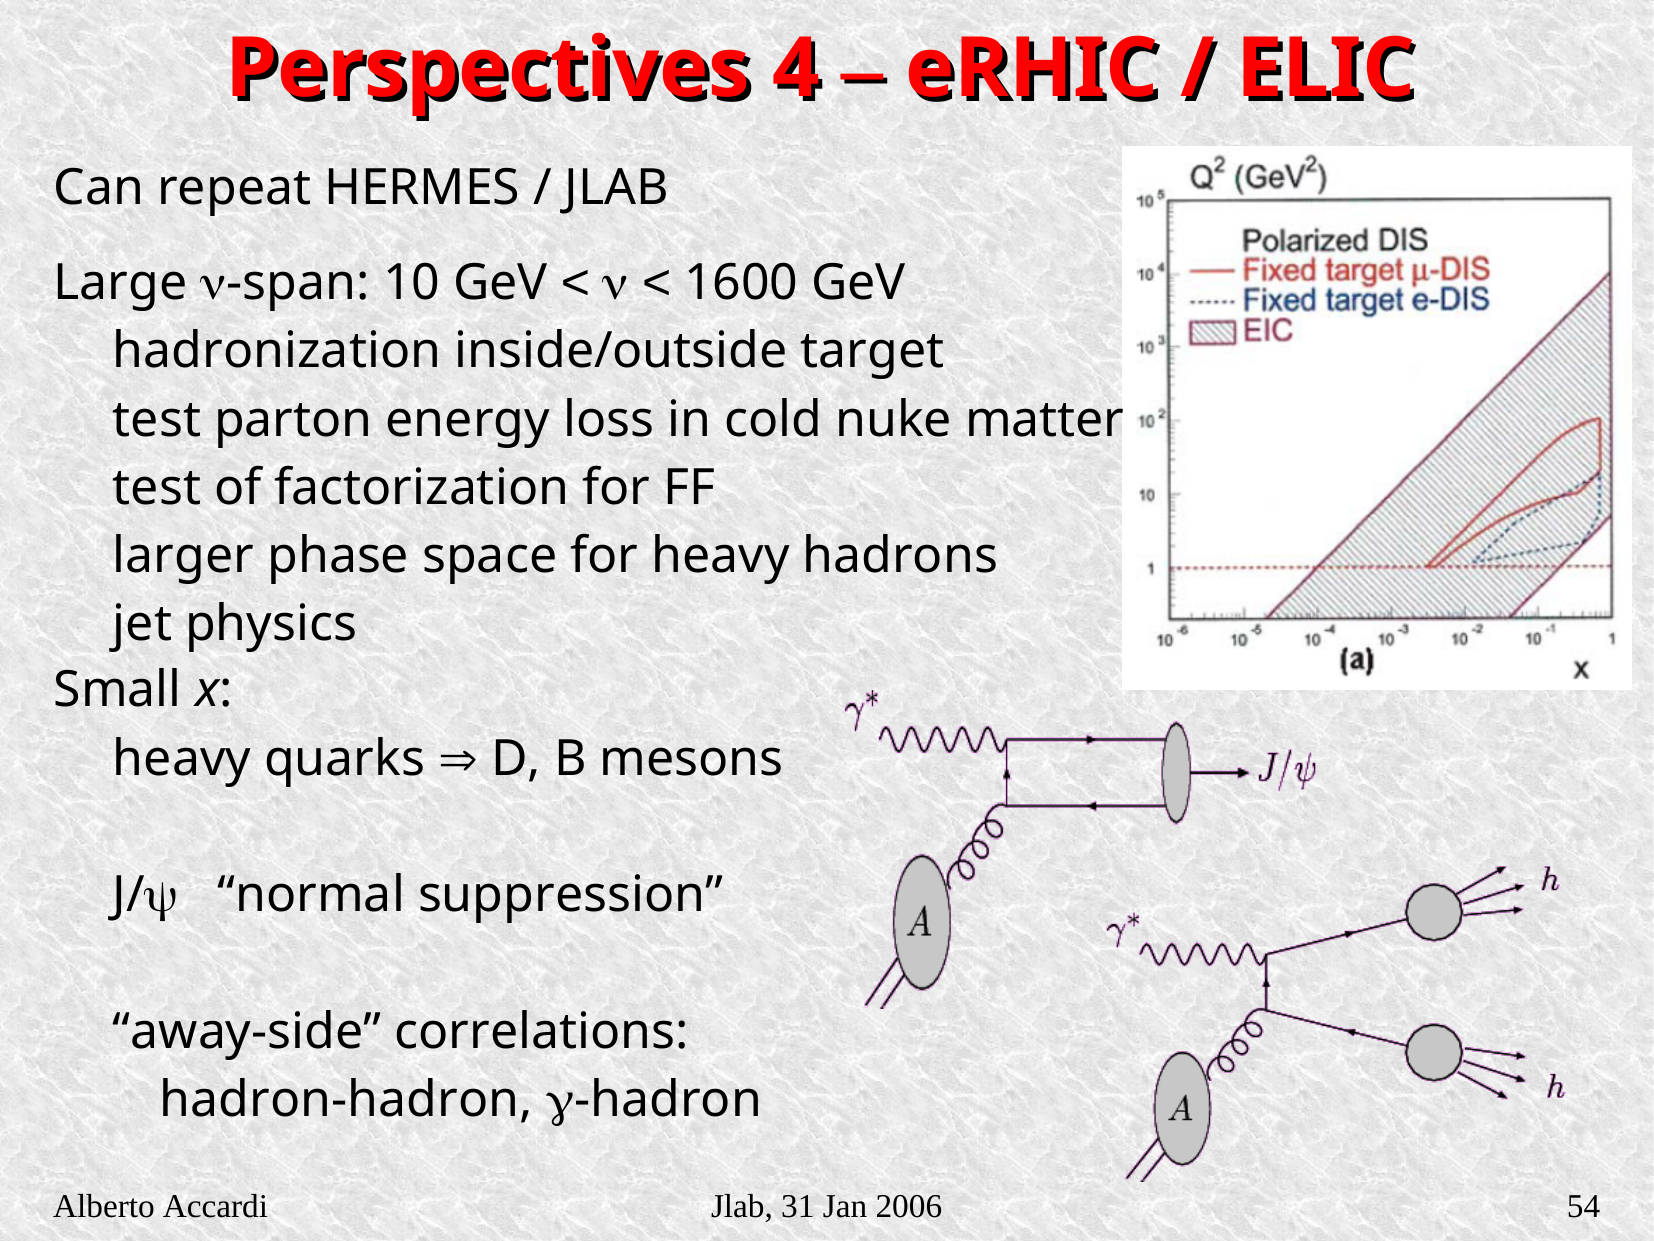

Perspectives 4 – eRHIC / ELIC
Can repeat HERMES / JLAB
Large n-span: 10 GeV < n < 1600 GeV
hadronization inside/outside target
test parton energy loss in cold nuke matter
test of factorization for FF
larger phase space for heavy hadrons
jet physics
Small x:
heavy quarks  D, B mesons
J/y “normal suppression”
“away-side” correlations:
hadron-hadron, g-hadron
Alberto Accardi
Hot Quarks 2006
54